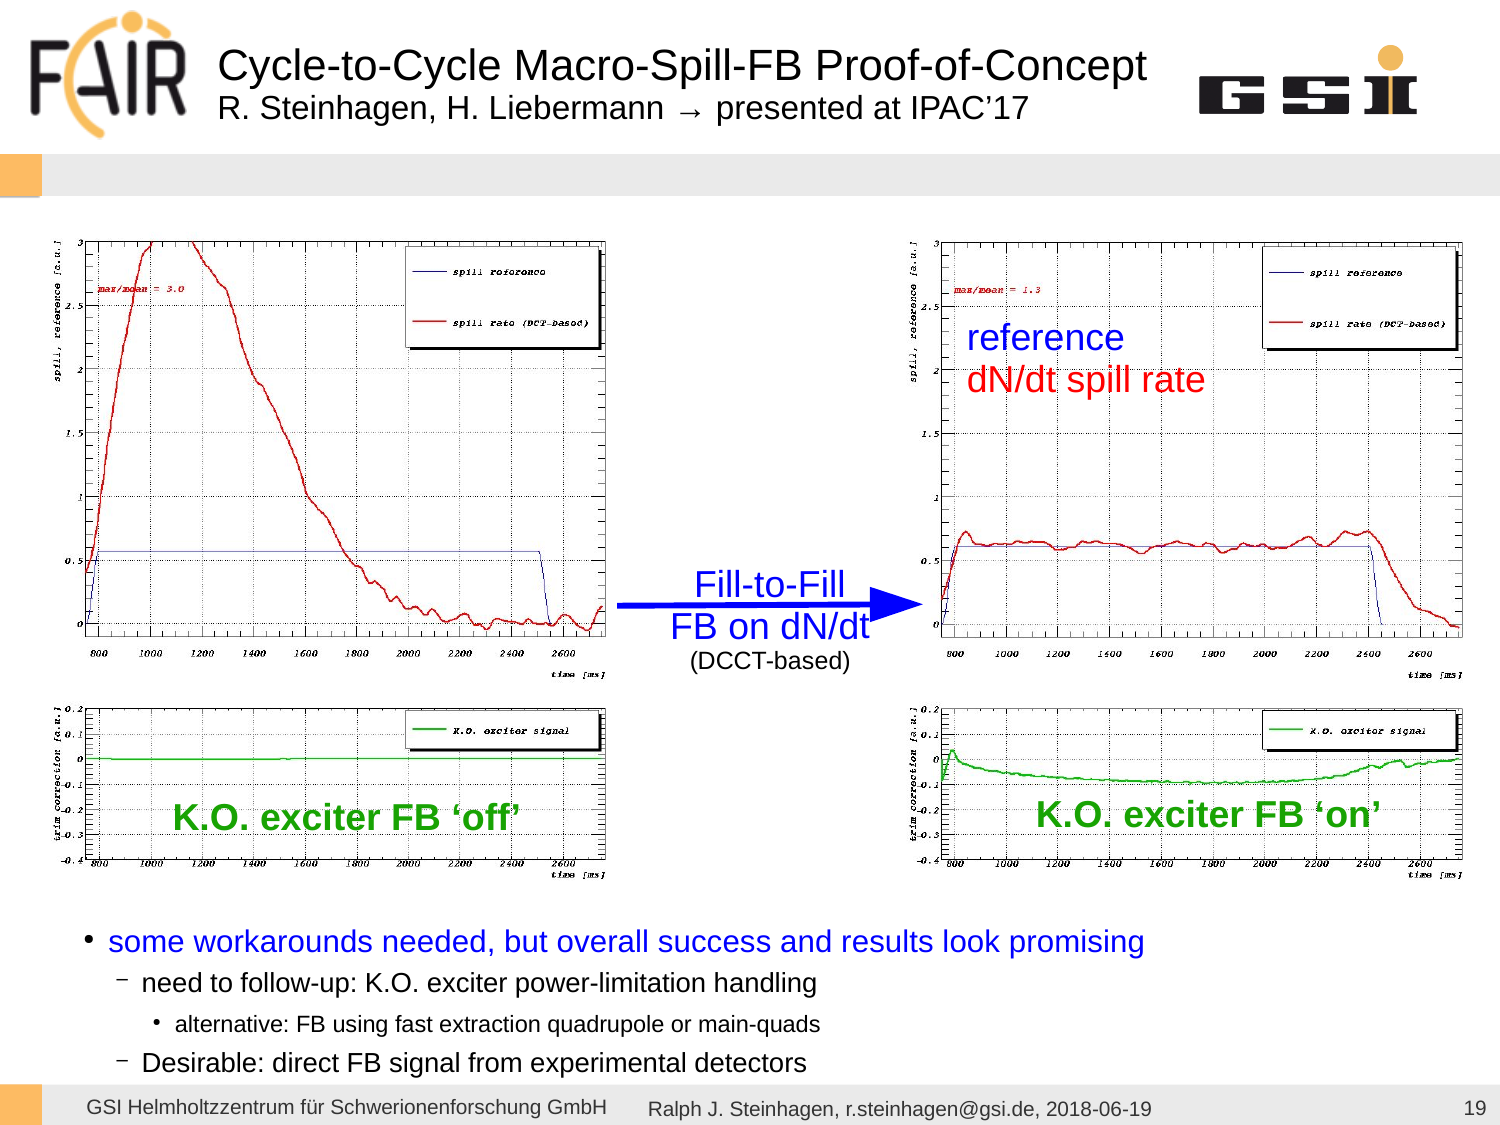

Cycle-to-Cycle Macro-Spill-FB Proof-of-Concept
R. Steinhagen, H. Liebermann → presented at IPAC’17
reference
dN/dt spill rate
Fill-to-Fill
FB on dN/dt
(DCCT-based)
K.O. exciter FB ‘on’
K.O. exciter FB ‘off’
# some workarounds needed, but overall success and results look promising
need to follow-up: K.O. exciter power-limitation handling
alternative: FB using fast extraction quadrupole or main-quads
Desirable: direct FB signal from experimental detectors